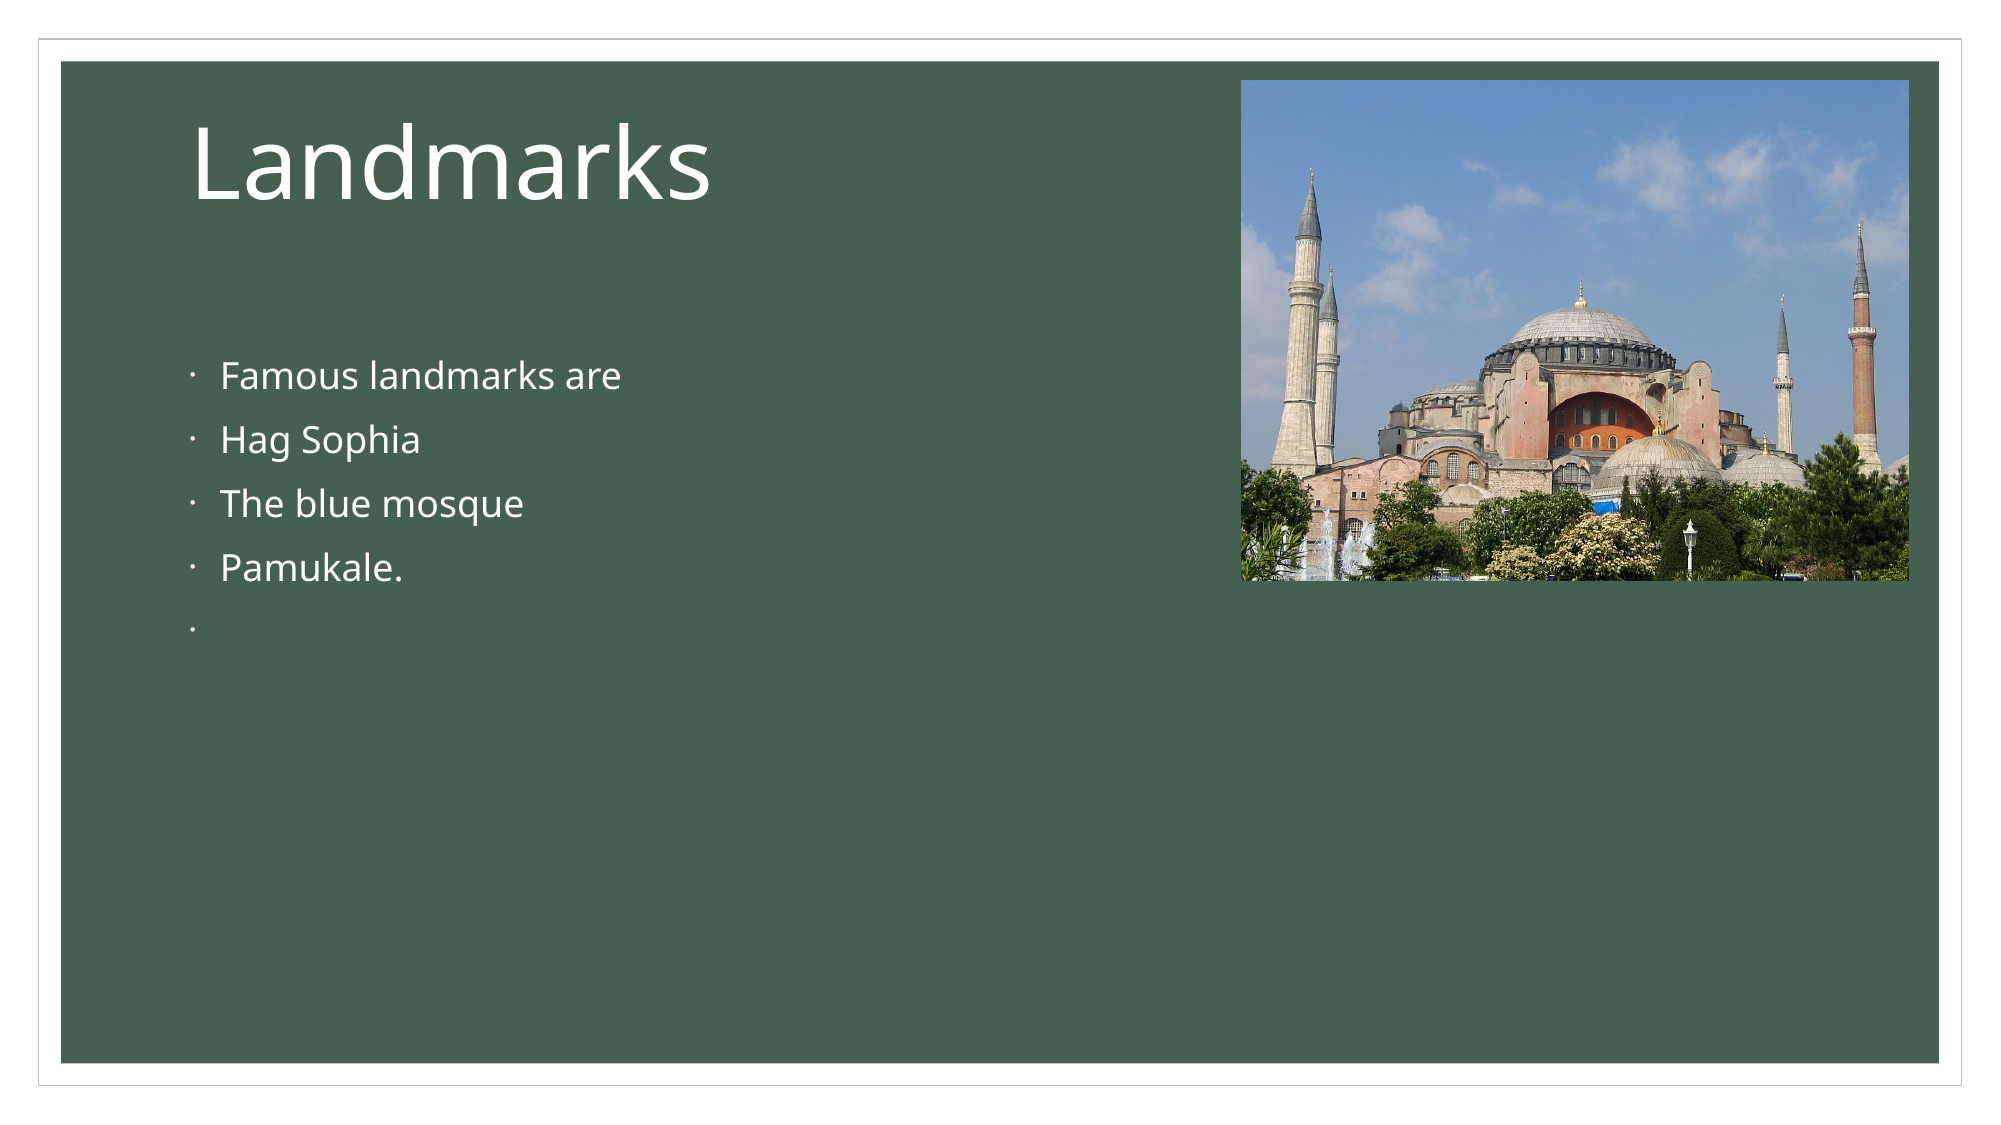

# Landmarks
Famous landmarks are
Hag Sophia
The blue mosque
Pamukale.